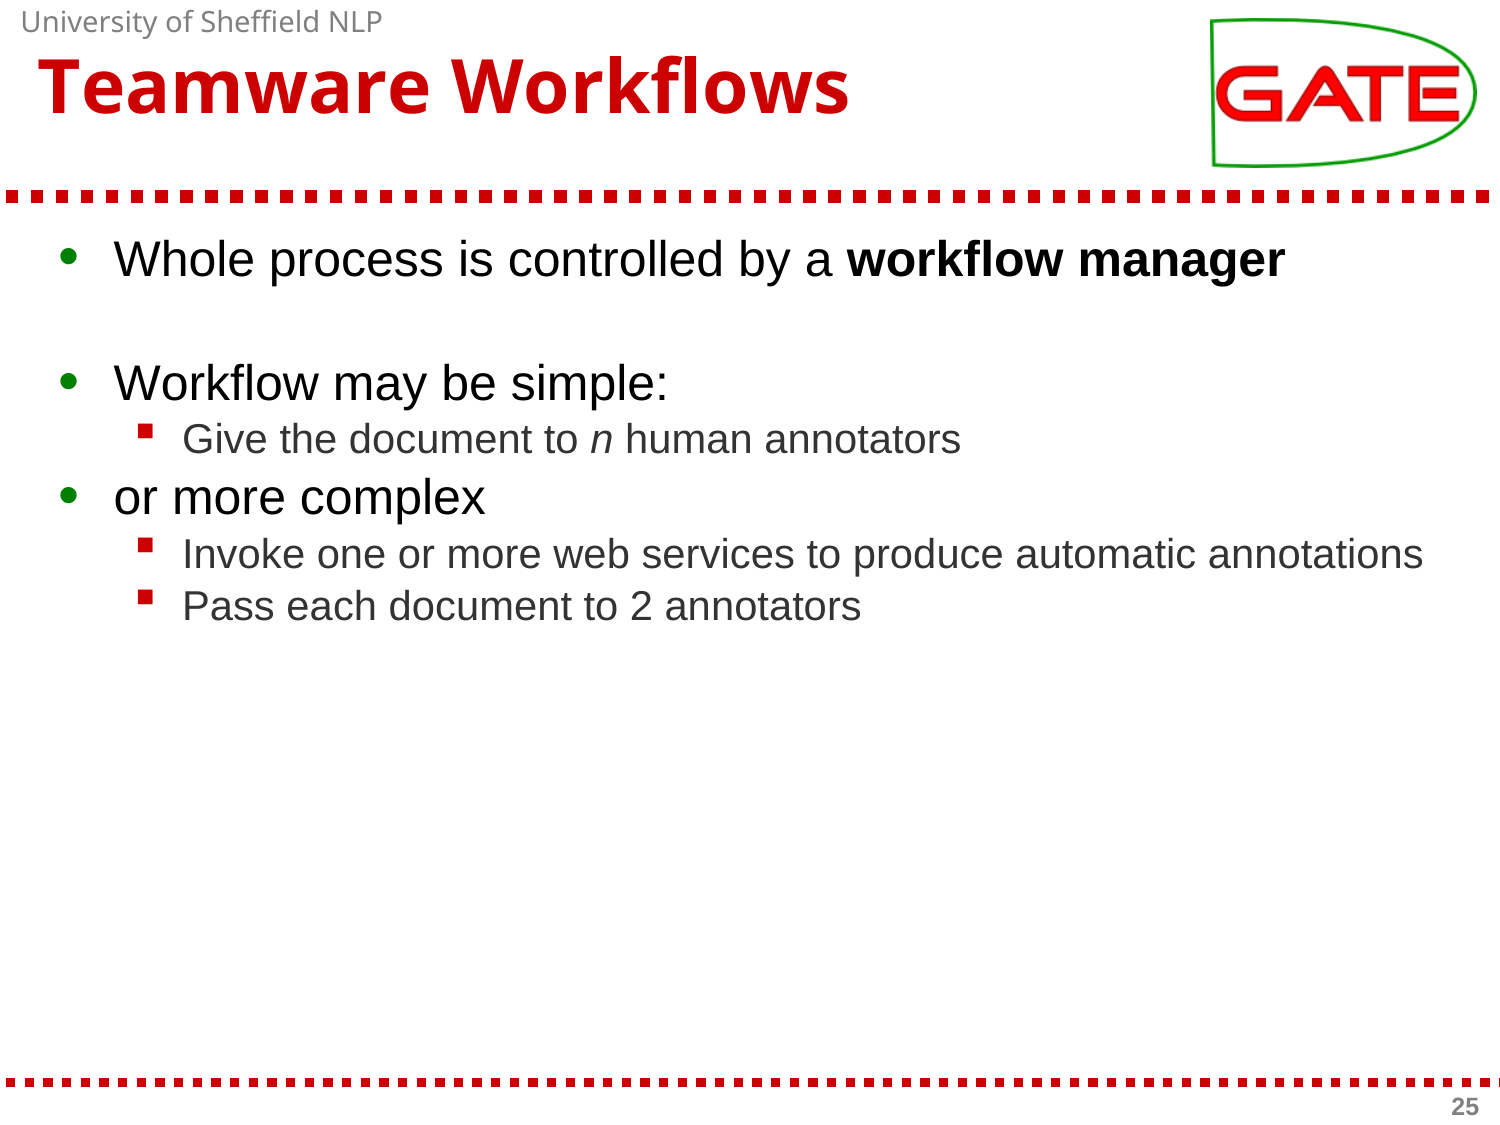

# Teamware Workflows
Whole process is controlled by a workflow manager
Workflow may be simple:
Give the document to n human annotators
or more complex
Invoke one or more web services to produce automatic annotations
Pass each document to 2 annotators